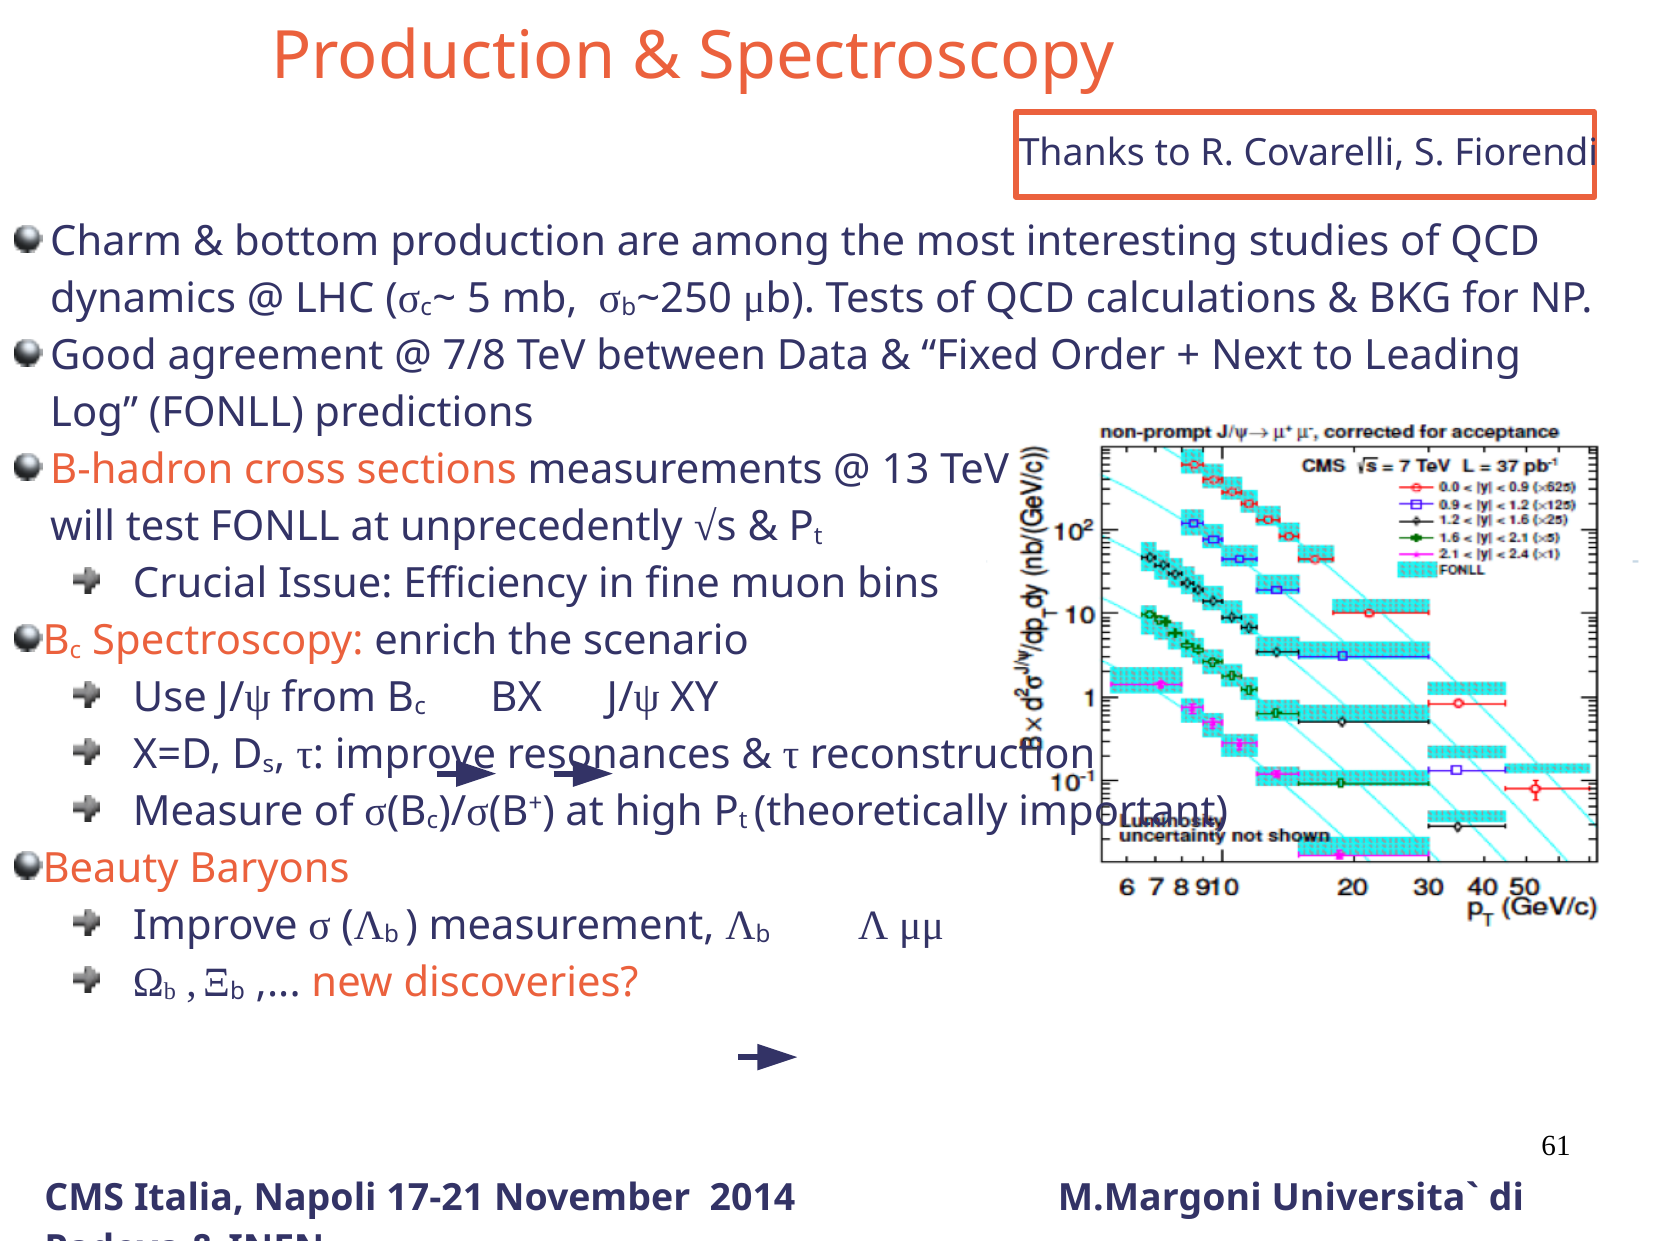

Production & Spectroscopy
Thanks to R. Covarelli, S. Fiorendi
Charm & bottom production are among the most interesting studies of QCD dynamics @ LHC (σc~ 5 mb, σb~250 μb). Tests of QCD calculations & BKG for NP.
Good agreement @ 7/8 TeV between Data & “Fixed Order + Next to Leading Log” (FONLL) predictions
B-hadron cross sections measurements @ 13 TeV
will test FONLL at unprecedently √s & Pt
Crucial Issue: Efficiency in fine muon bins
Bc Spectroscopy: enrich the scenario
Use J/ψ from Bc BX J/ψ XY
X=D, Ds, τ: improve resonances & τ reconstruction
Measure of σ(Bc)/σ(B+) at high Pt (theoretically important)
Beauty Baryons
Improve σ (Λb ) measurement, Λb Λ μμ
Ωb , Ξb ,... new discoveries?
61
CMS Italia, Napoli 17-21 November 2014 M.Margoni Universita` di Padova & INFN